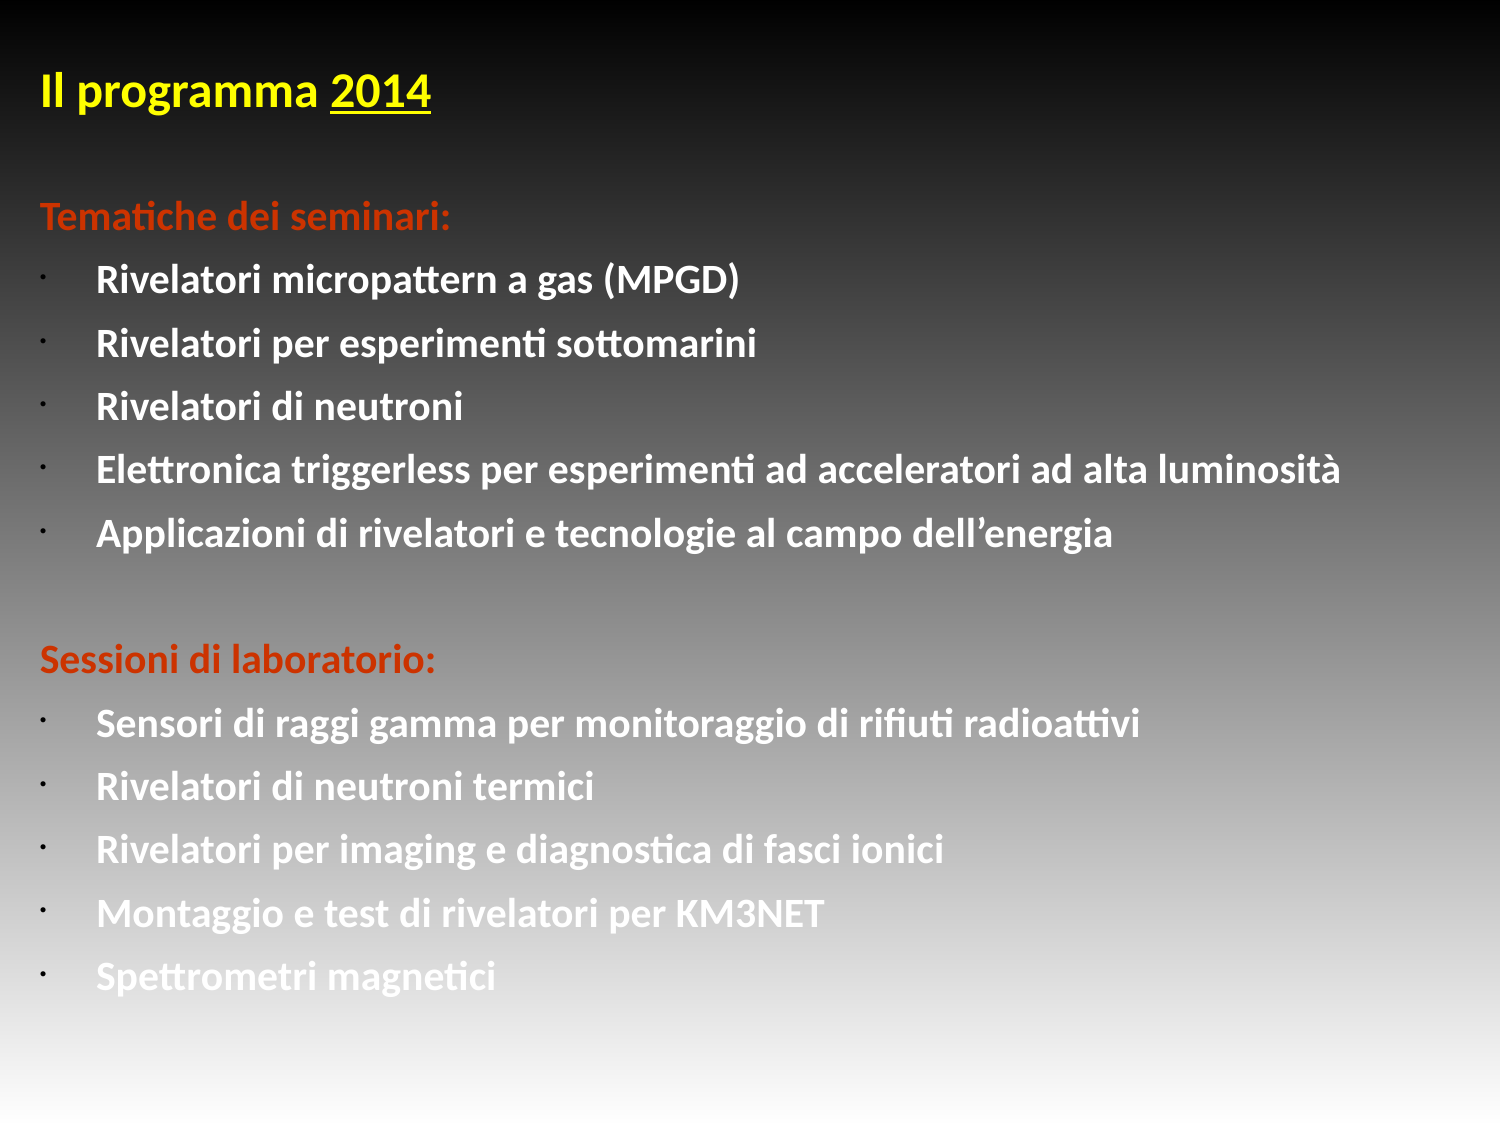

# Il programma 2014
Tematiche dei seminari:
Rivelatori micropattern a gas (MPGD)
Rivelatori per esperimenti sottomarini
Rivelatori di neutroni
Elettronica triggerless per esperimenti ad acceleratori ad alta luminosità
Applicazioni di rivelatori e tecnologie al campo dell’energia
Sessioni di laboratorio:
Sensori di raggi gamma per monitoraggio di rifiuti radioattivi
Rivelatori di neutroni termici
Rivelatori per imaging e diagnostica di fasci ionici
Montaggio e test di rivelatori per KM3NET
Spettrometri magnetici